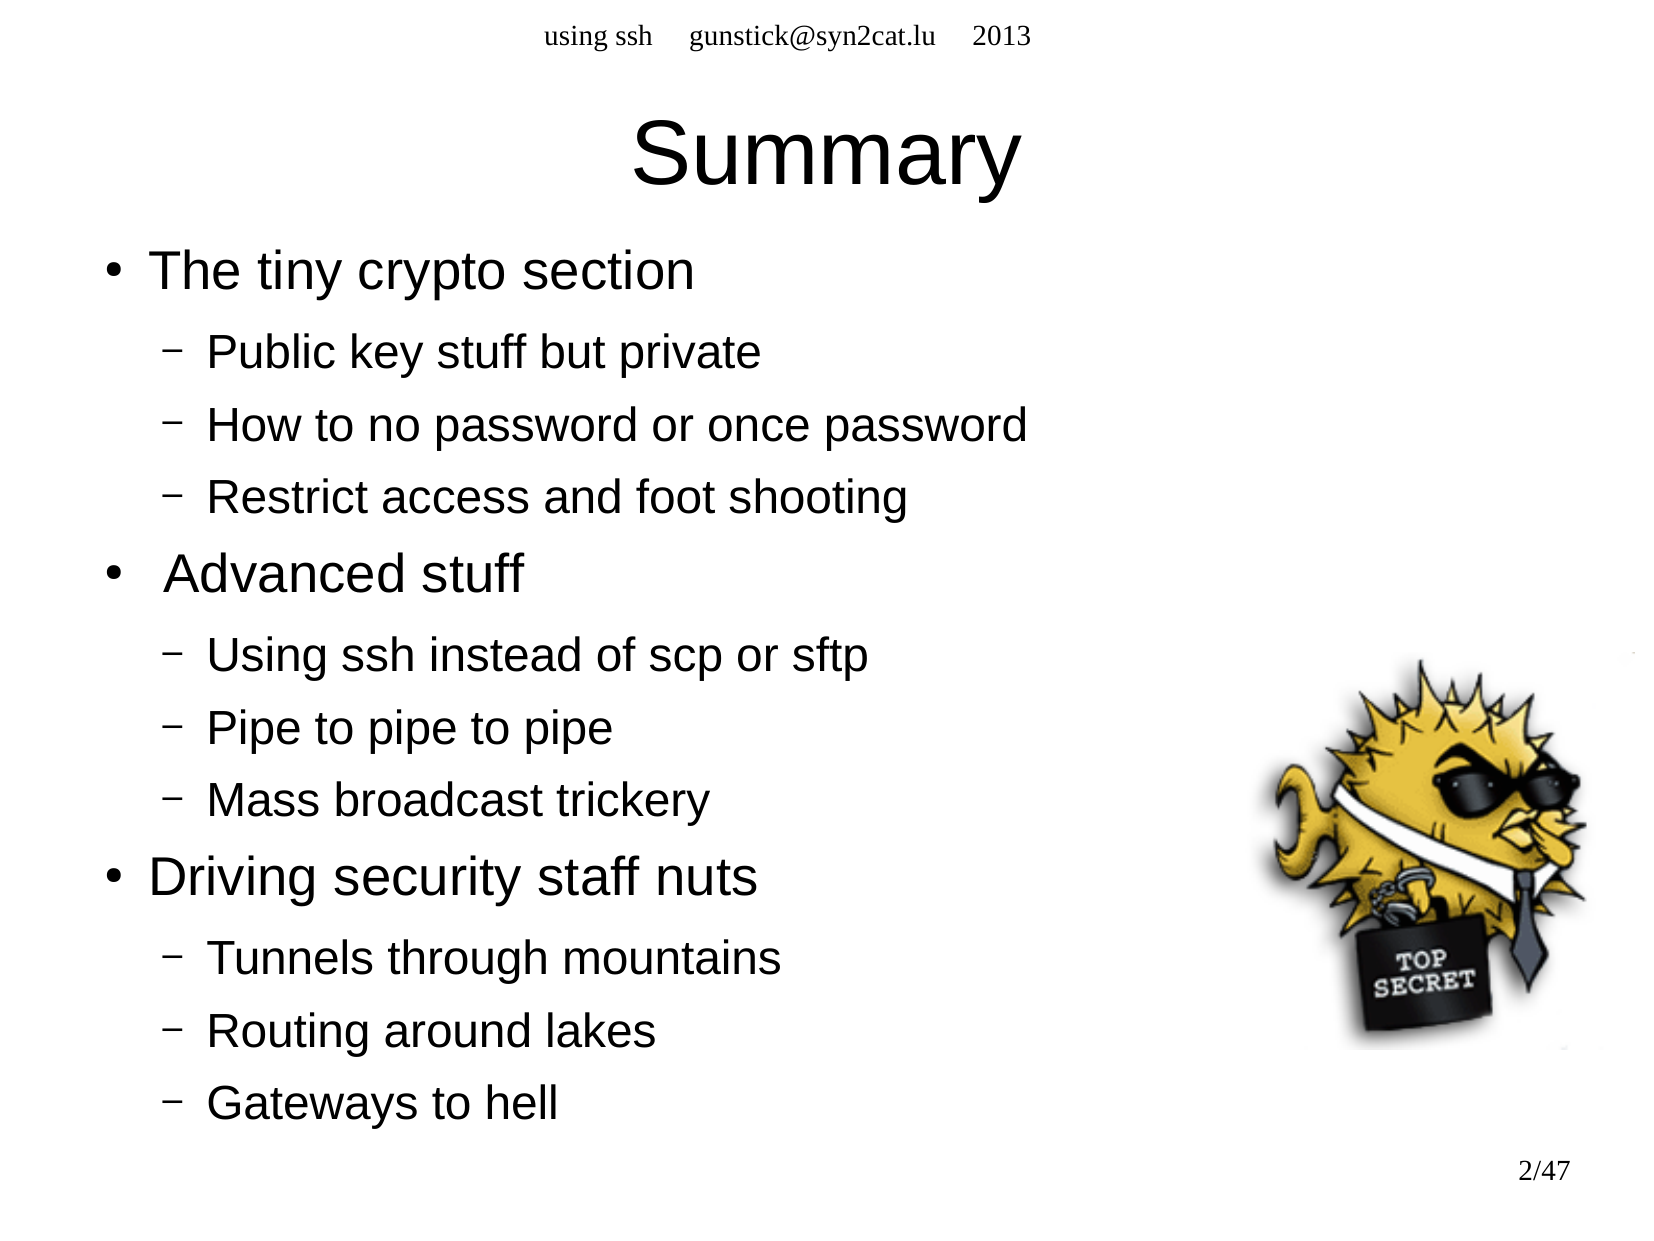

using ssh gunstick@syn2cat.lu 2013
# Summary
The tiny crypto section
Public key stuff but private
How to no password or once password
Restrict access and foot shooting
 Advanced stuff
Using ssh instead of scp or sftp
Pipe to pipe to pipe
Mass broadcast trickery
Driving security staff nuts
Tunnels through mountains
Routing around lakes
Gateways to hell
2